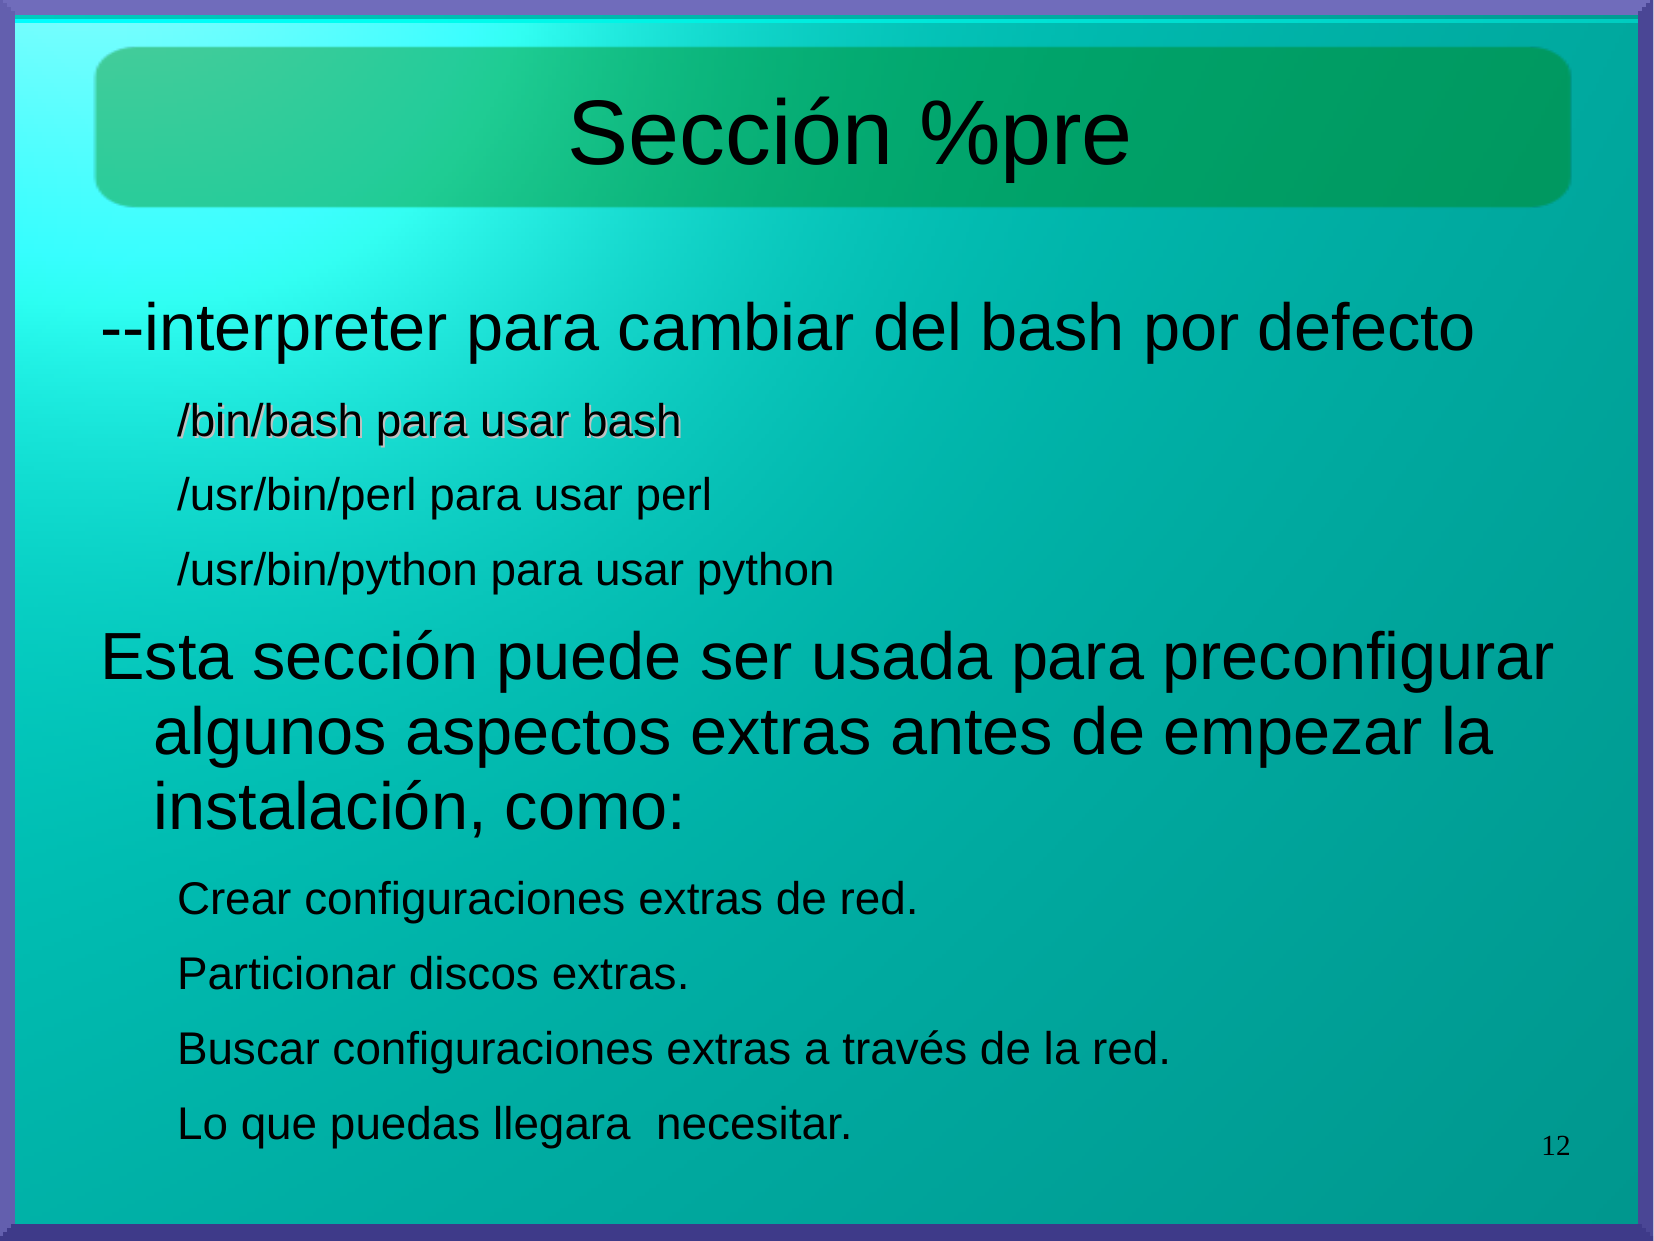

# Sección %pre
--interpreter para cambiar del bash por defecto
/bin/bash para usar bash
/usr/bin/perl para usar perl
/usr/bin/python para usar python
Esta sección puede ser usada para preconfigurar algunos aspectos extras antes de empezar la instalación, como:
Crear configuraciones extras de red.
Particionar discos extras.
Buscar configuraciones extras a través de la red.
Lo que puedas llegara necesitar.
12